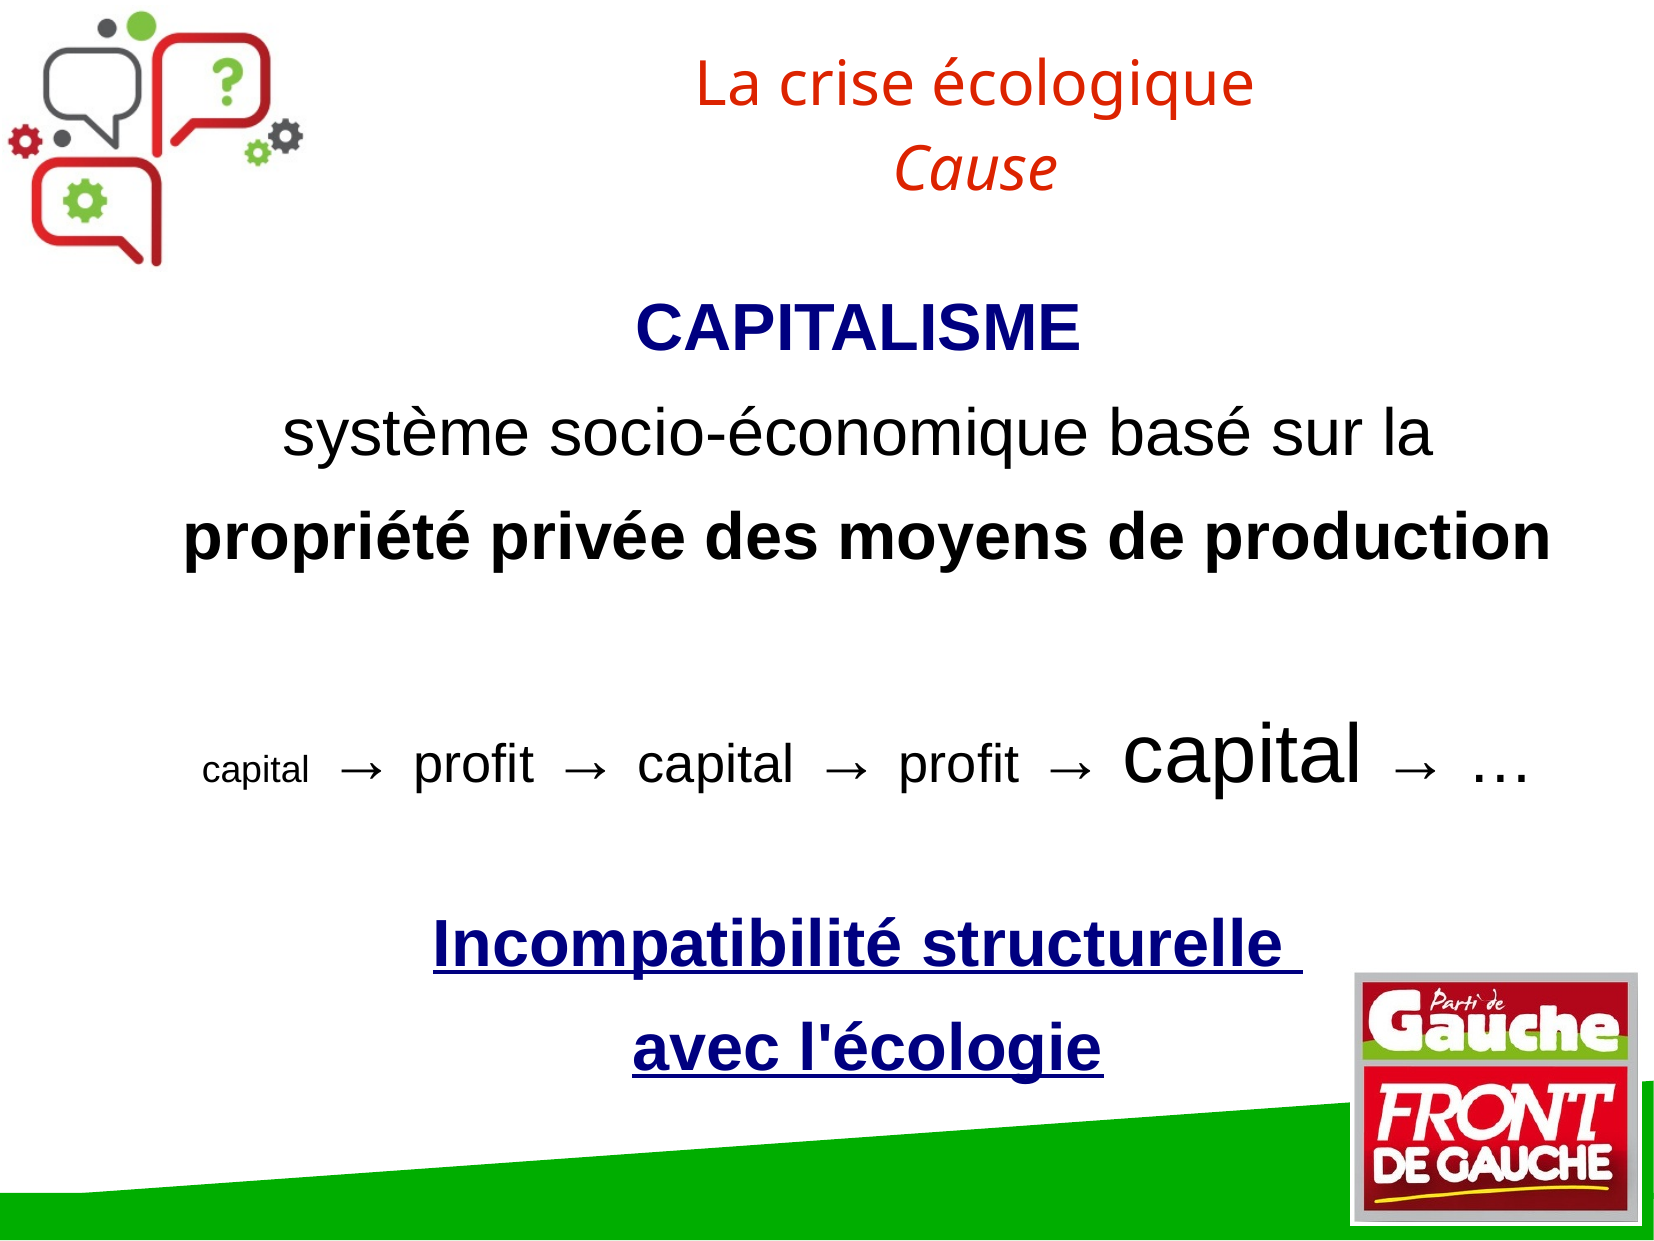

# La crise écologique Cause
CAPITALISME
système socio-économique basé sur la
propriété privée des moyens de production
capital → profit → capital → profit → capital → …
Incompatibilité structurelle
avec l'écologie